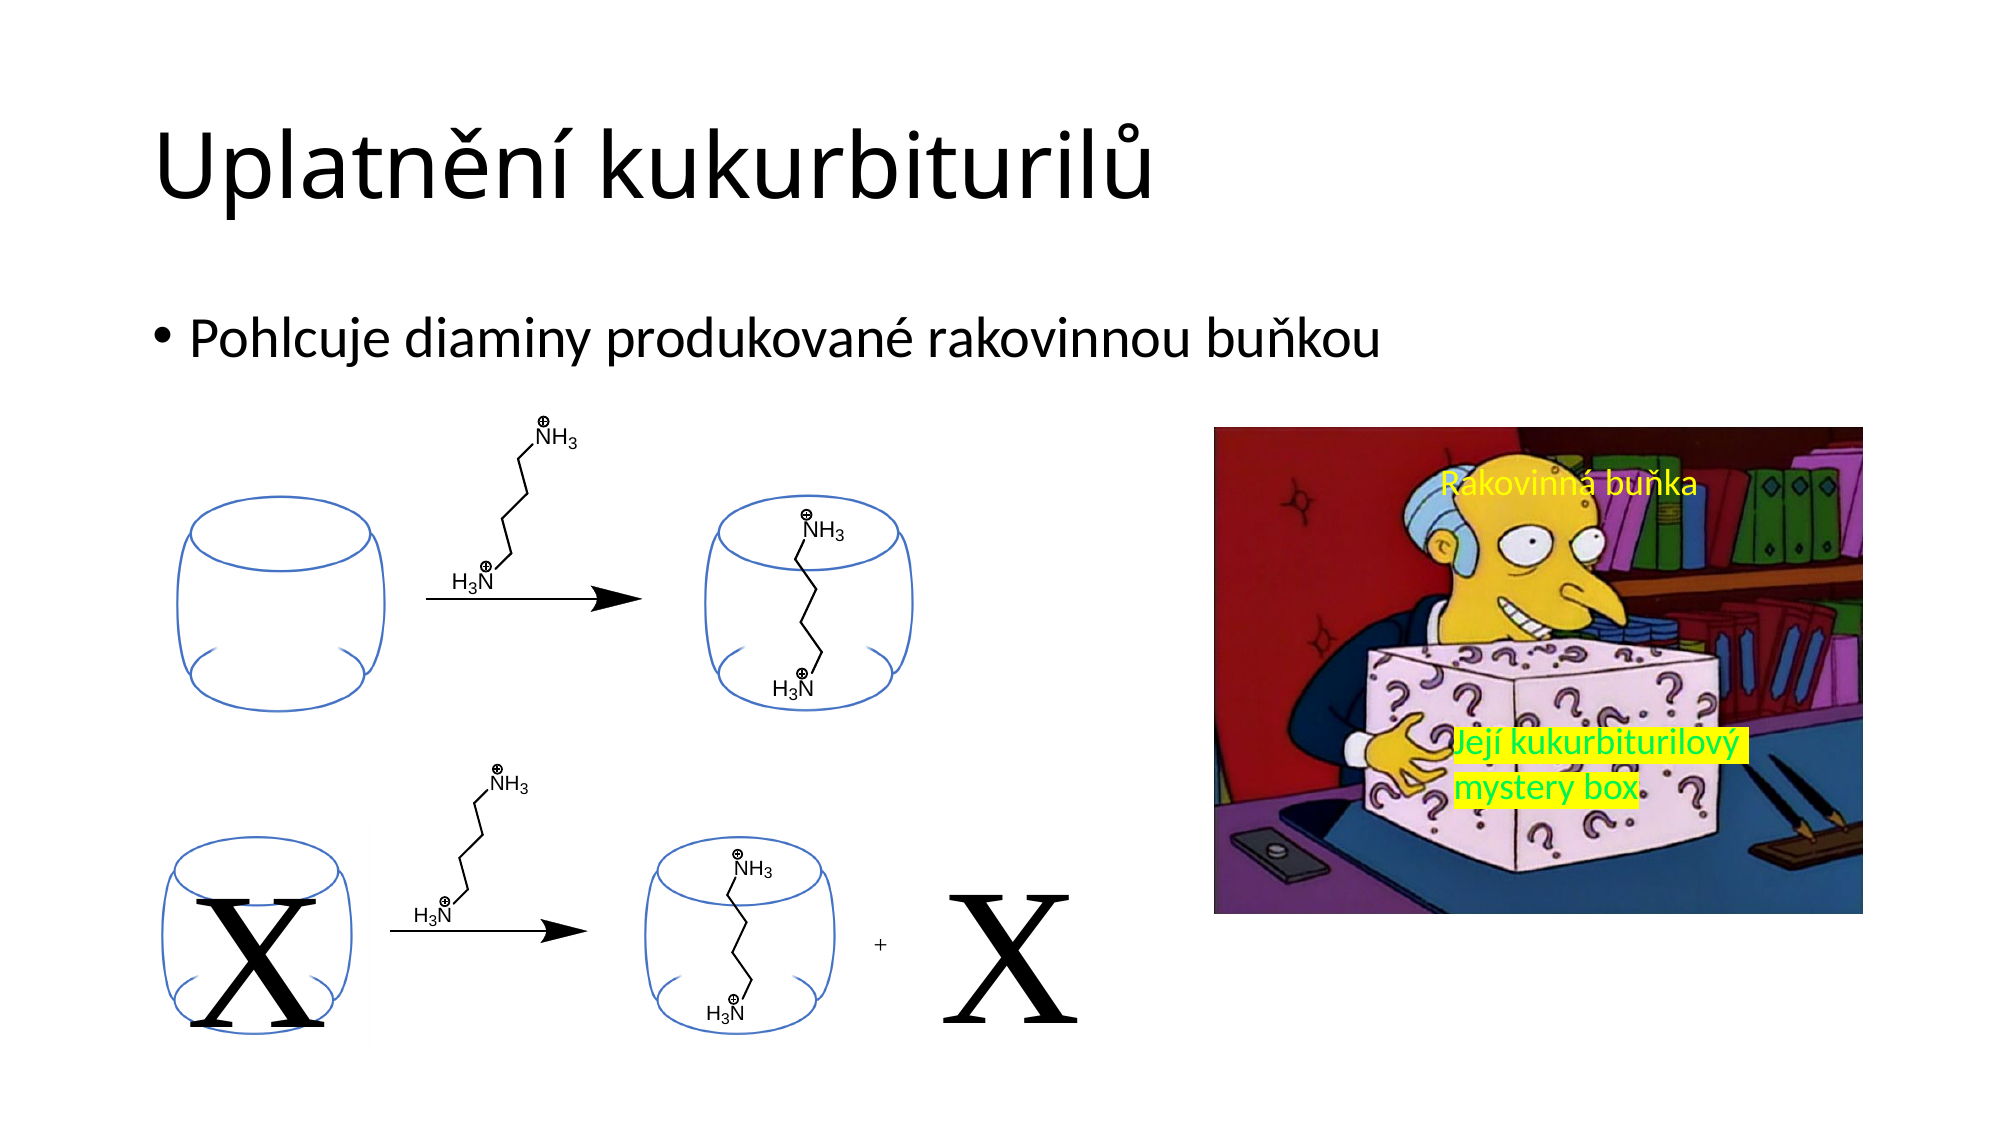

# Uplatnění kukurbiturilů
Pohlcuje diaminy produkované rakovinnou buňkou
Rakovinná buňka
Její kukurbiturilový
mystery box